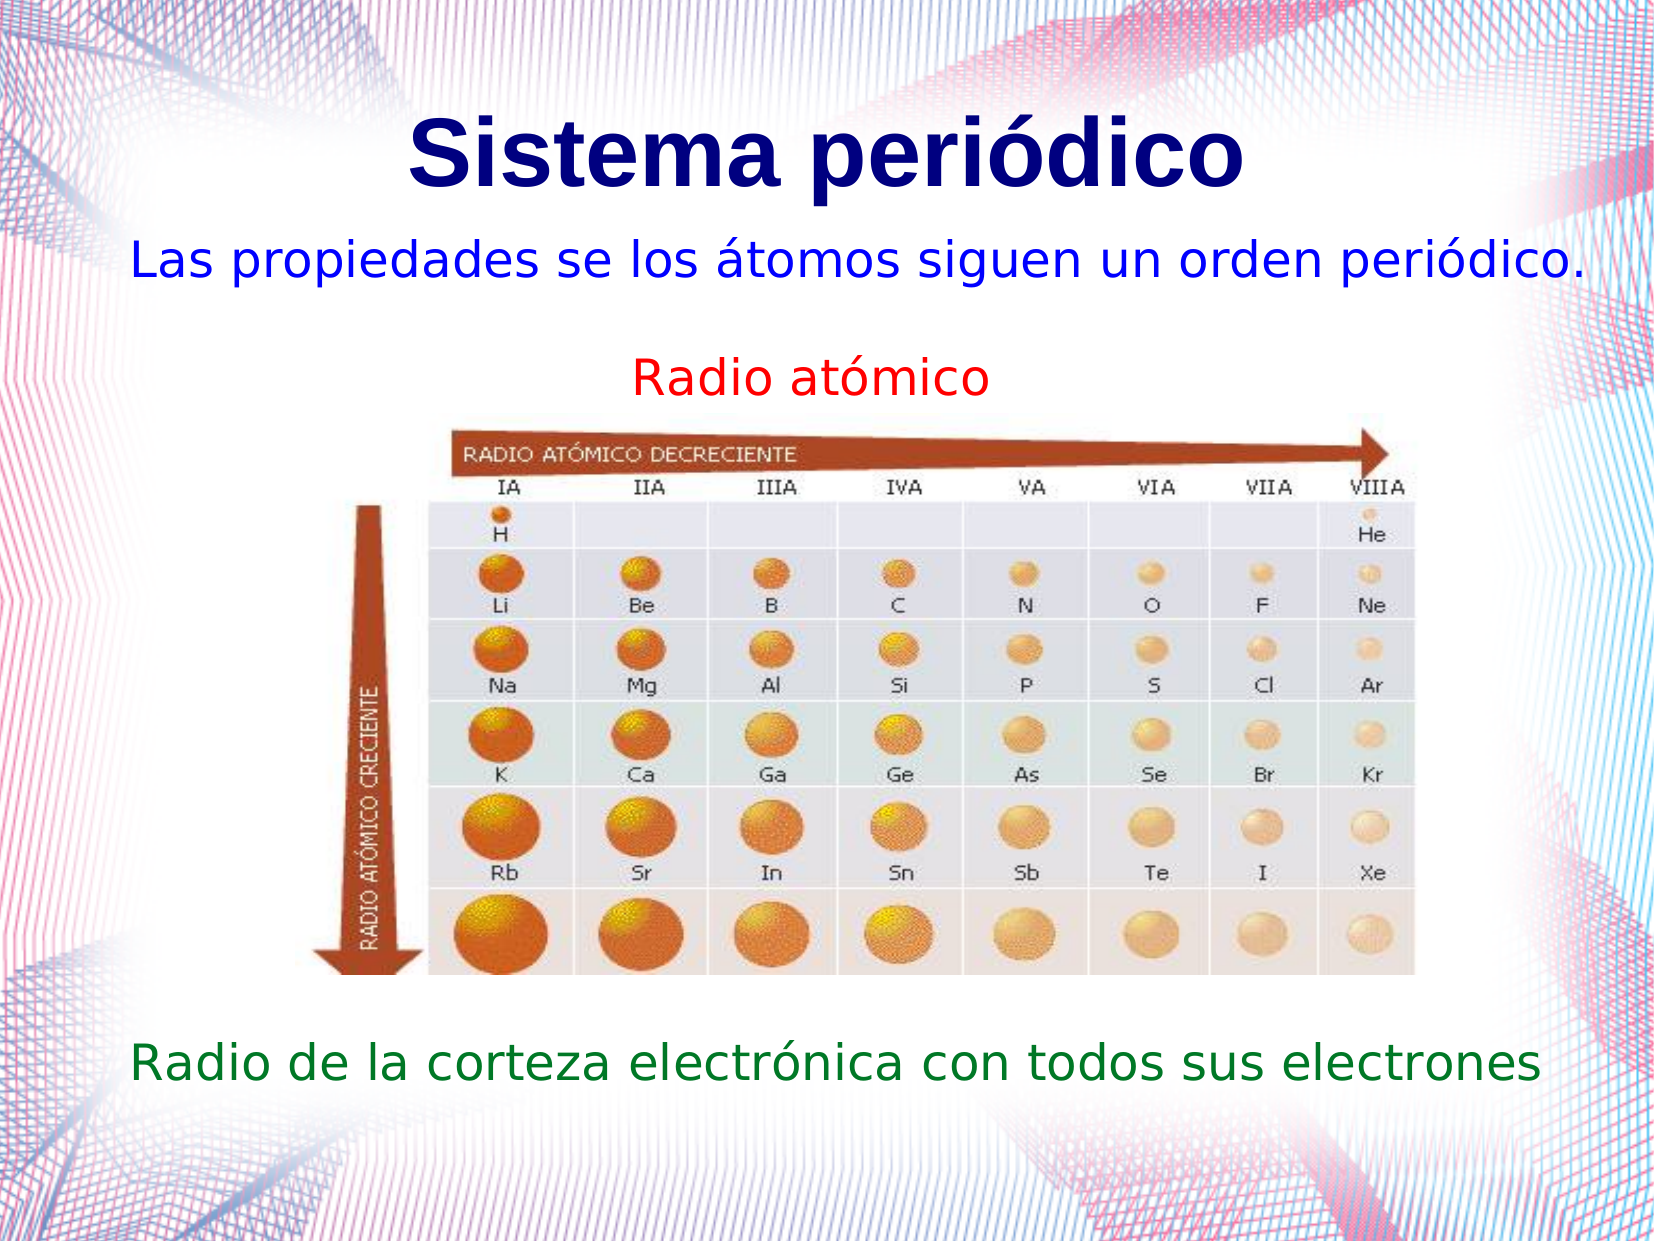

# Sistema periódico
Las propiedades se los átomos siguen un orden periódico.
Radio atómico
Radio de la corteza electrónica con todos sus electrones